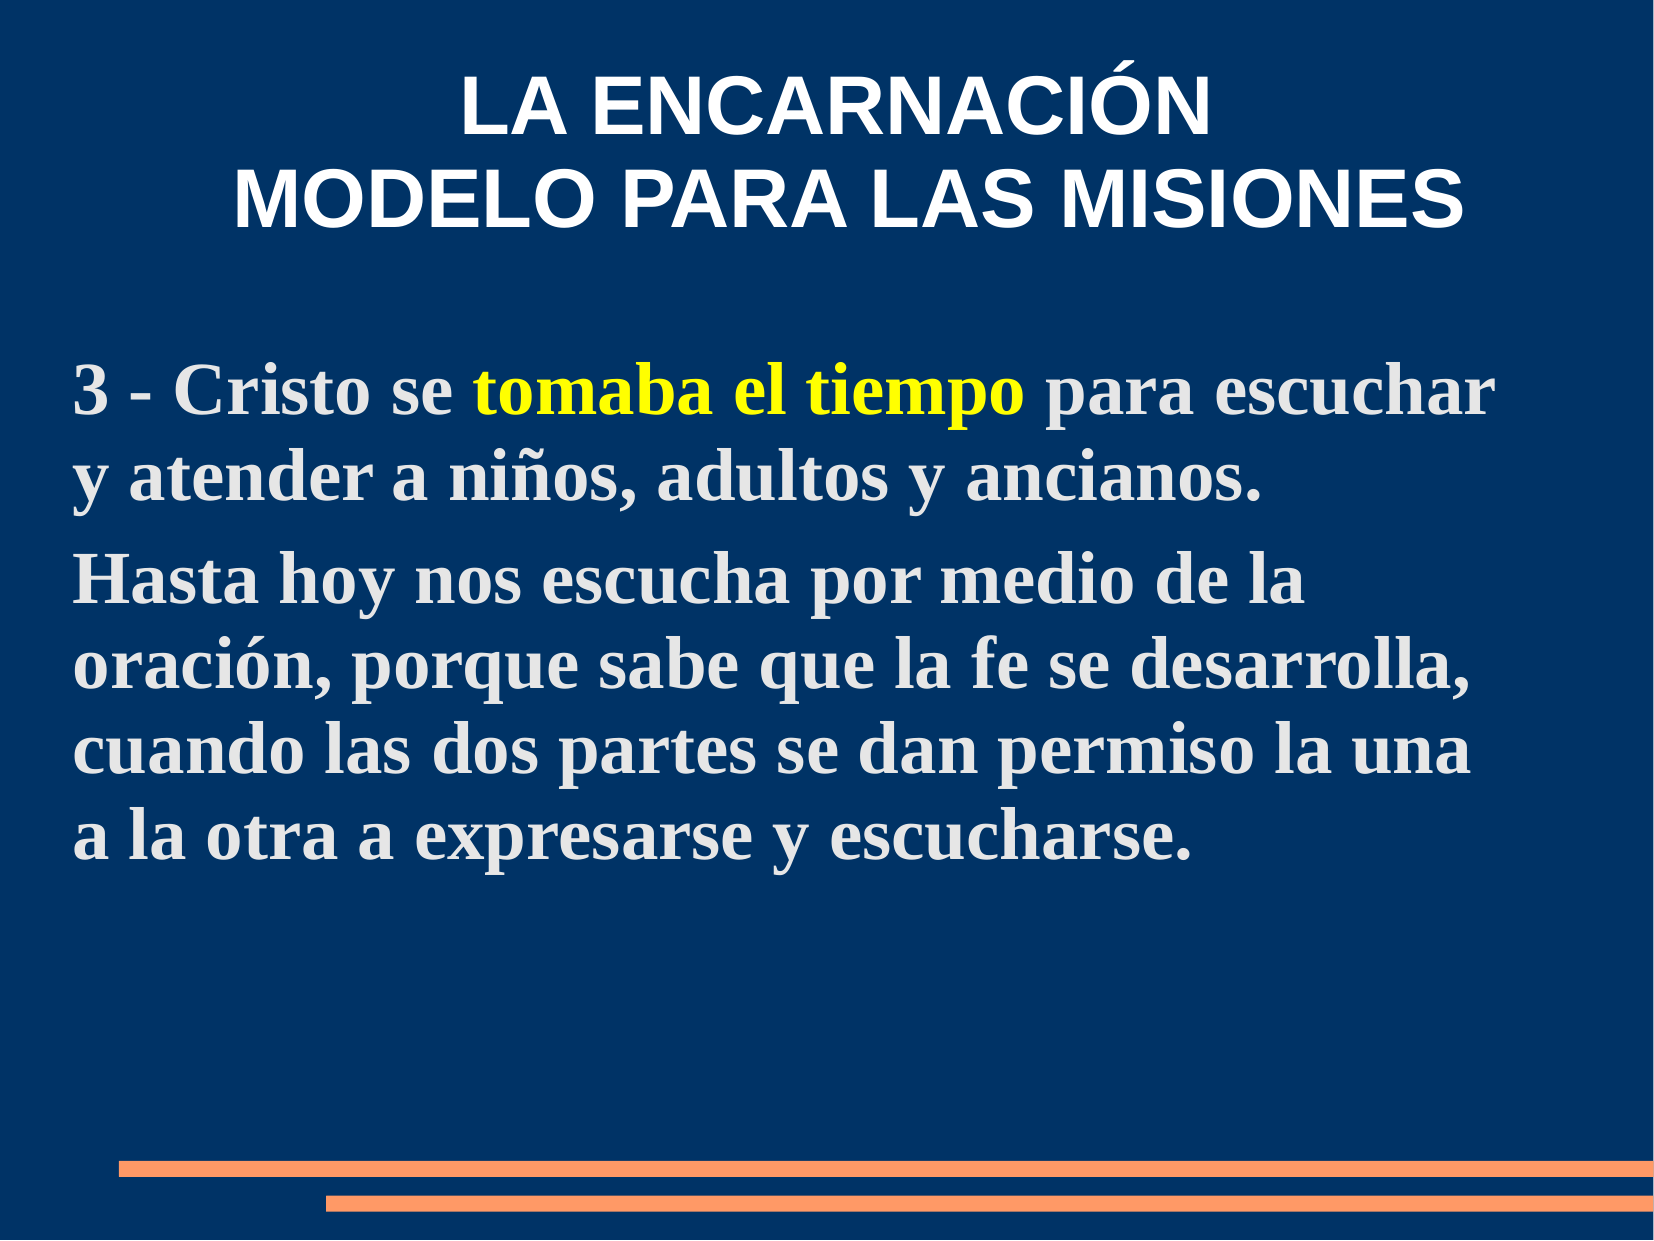

# LA ENCARNACIÓN MODELO PARA LAS MISIONES
3 - Cristo se tomaba el tiempo para escuchar y atender a niños, adultos y ancianos.
Hasta hoy nos escucha por medio de la oración, porque sabe que la fe se desarrolla, cuando las dos partes se dan permiso la una a la otra a expresarse y escucharse.